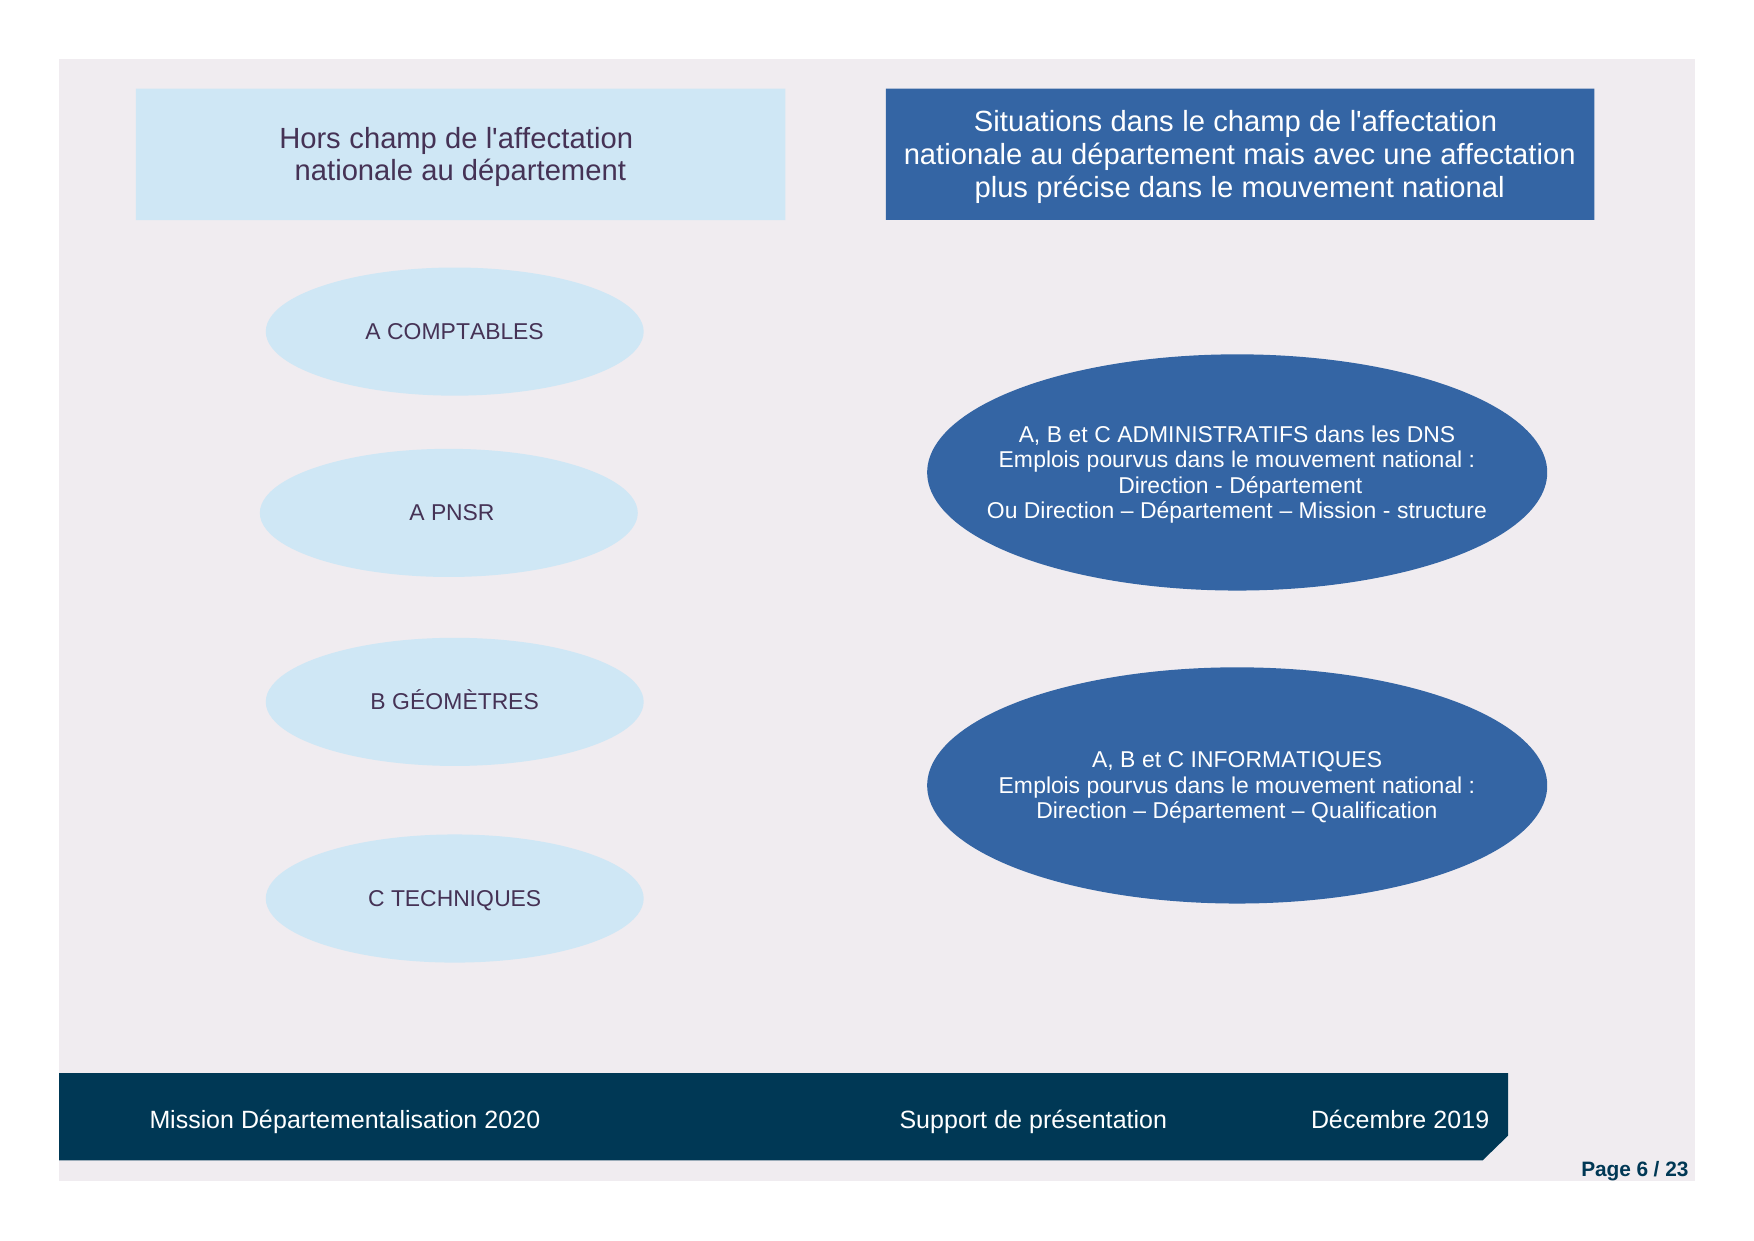

Hors champ de l'affectation
nationale au département
Situations dans le champ de l'affectation
nationale au département mais avec une affectation
plus précise dans le mouvement national
A COMPTABLES
A, B et C ADMINISTRATIFS dans les DNS
Emplois pourvus dans le mouvement national :
 Direction - Département
Ou Direction – Département – Mission - structure
 A PNSR
B GÉOMÈTRES
A, B et C INFORMATIQUES
Emplois pourvus dans le mouvement national :
Direction – Département – Qualification
C TECHNIQUES